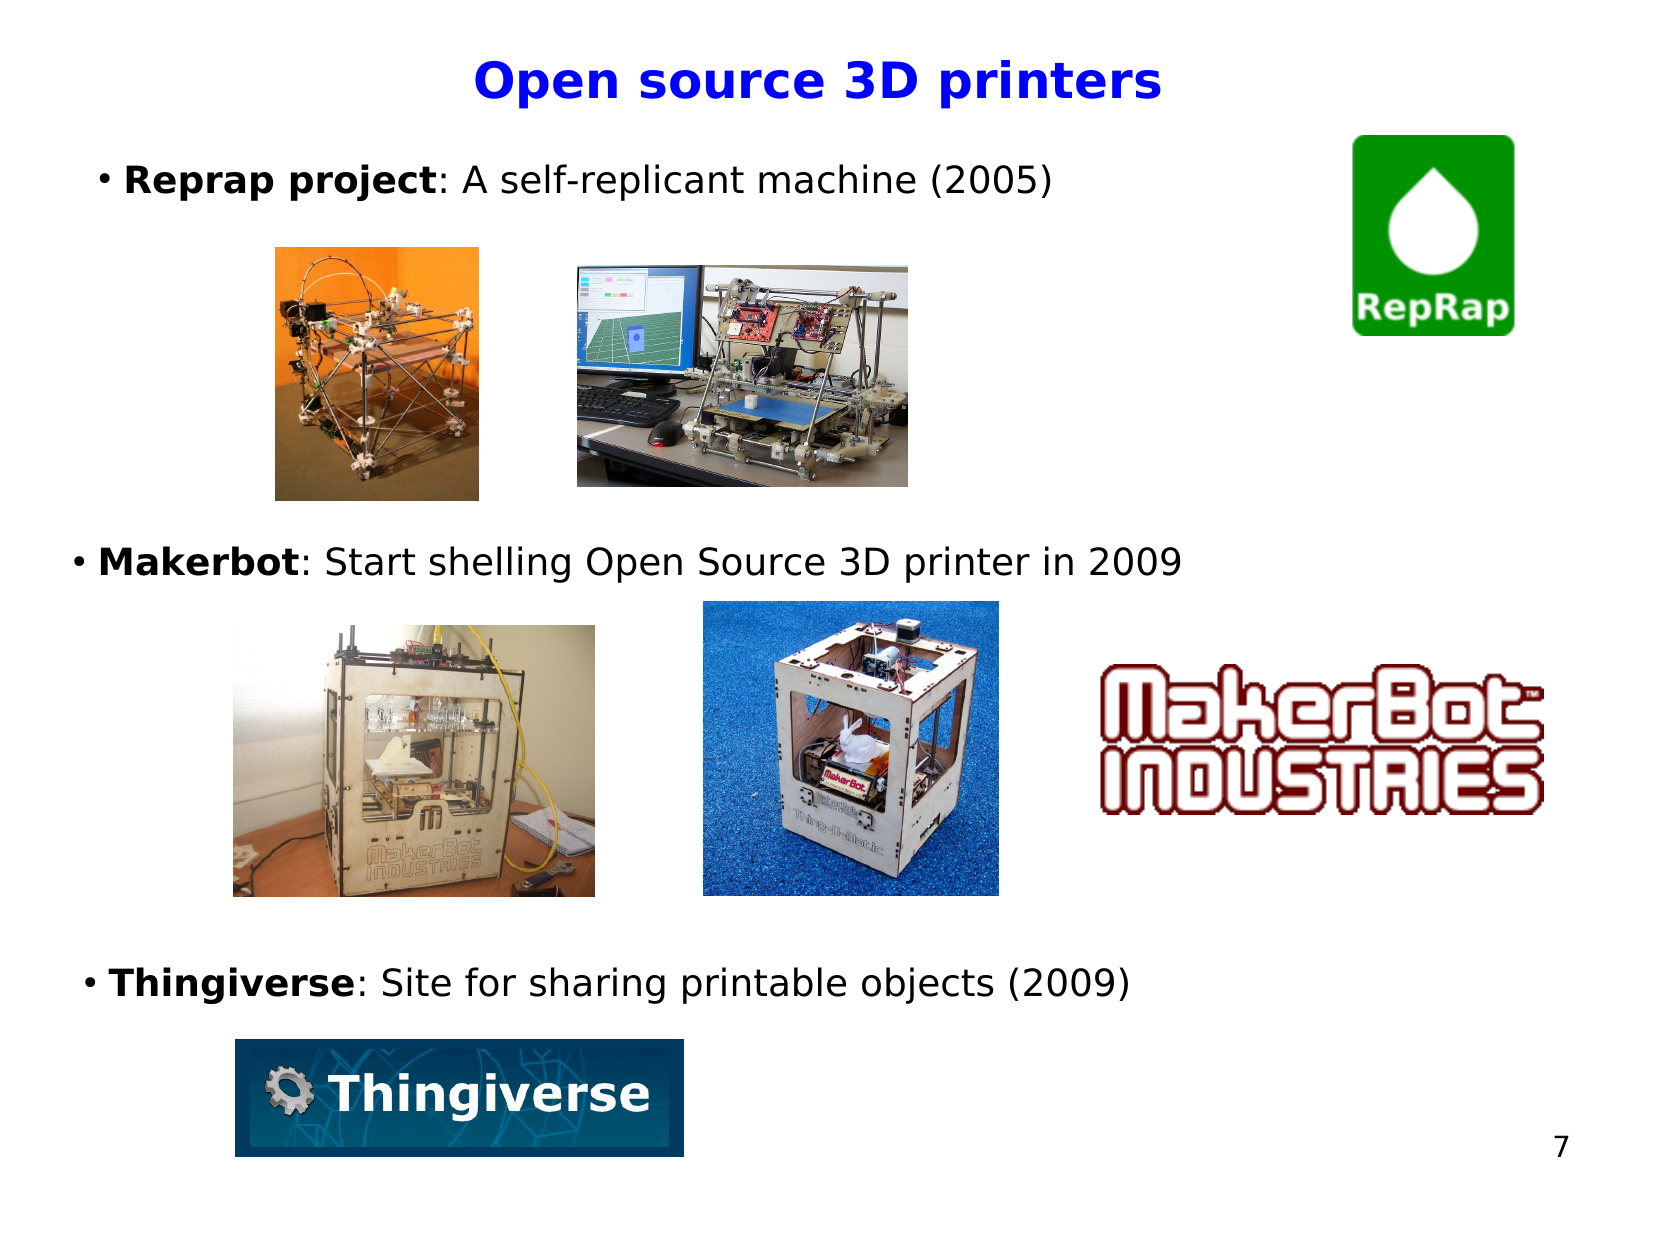

Open source 3D printers
 Reprap project: A self-replicant machine (2005)
 Makerbot: Start shelling Open Source 3D printer in 2009
 Thingiverse: Site for sharing printable objects (2009)
7